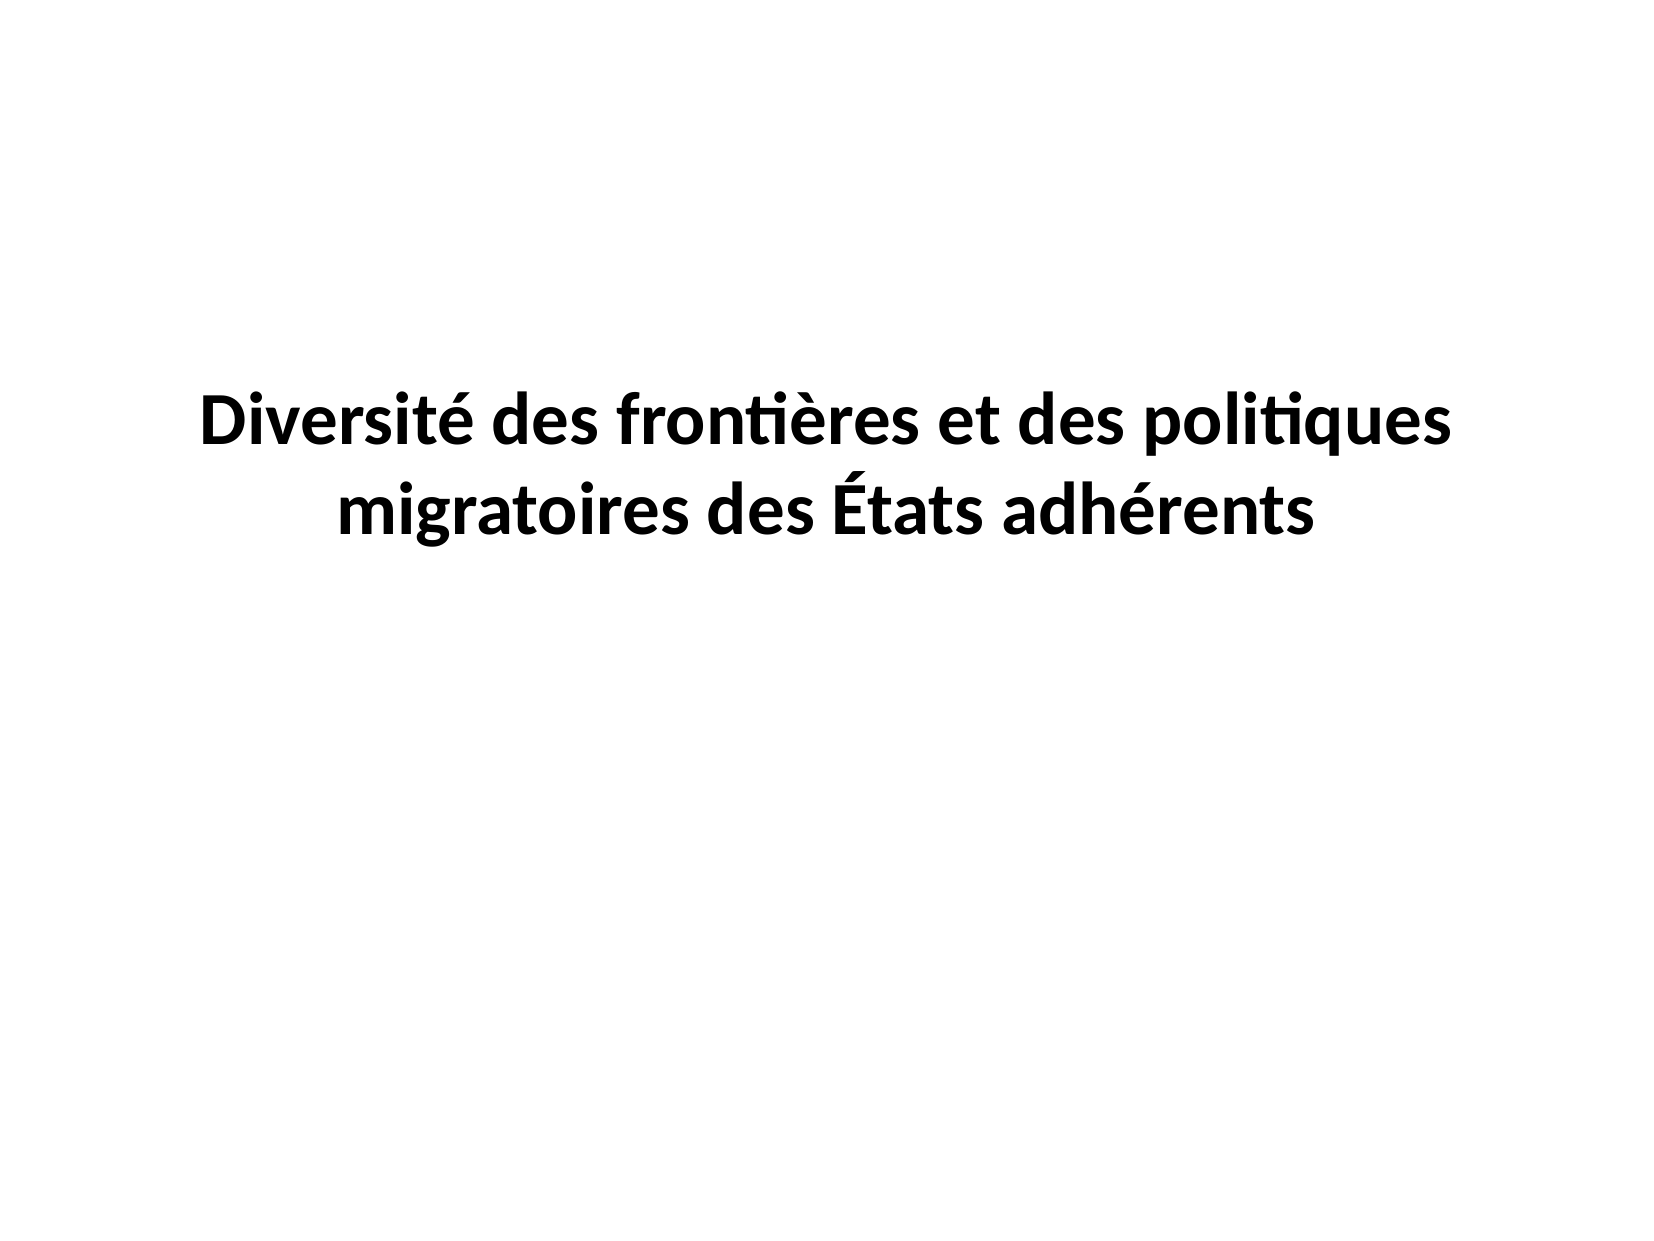

# Diversité des frontières et des politiques migratoires des États adhérents